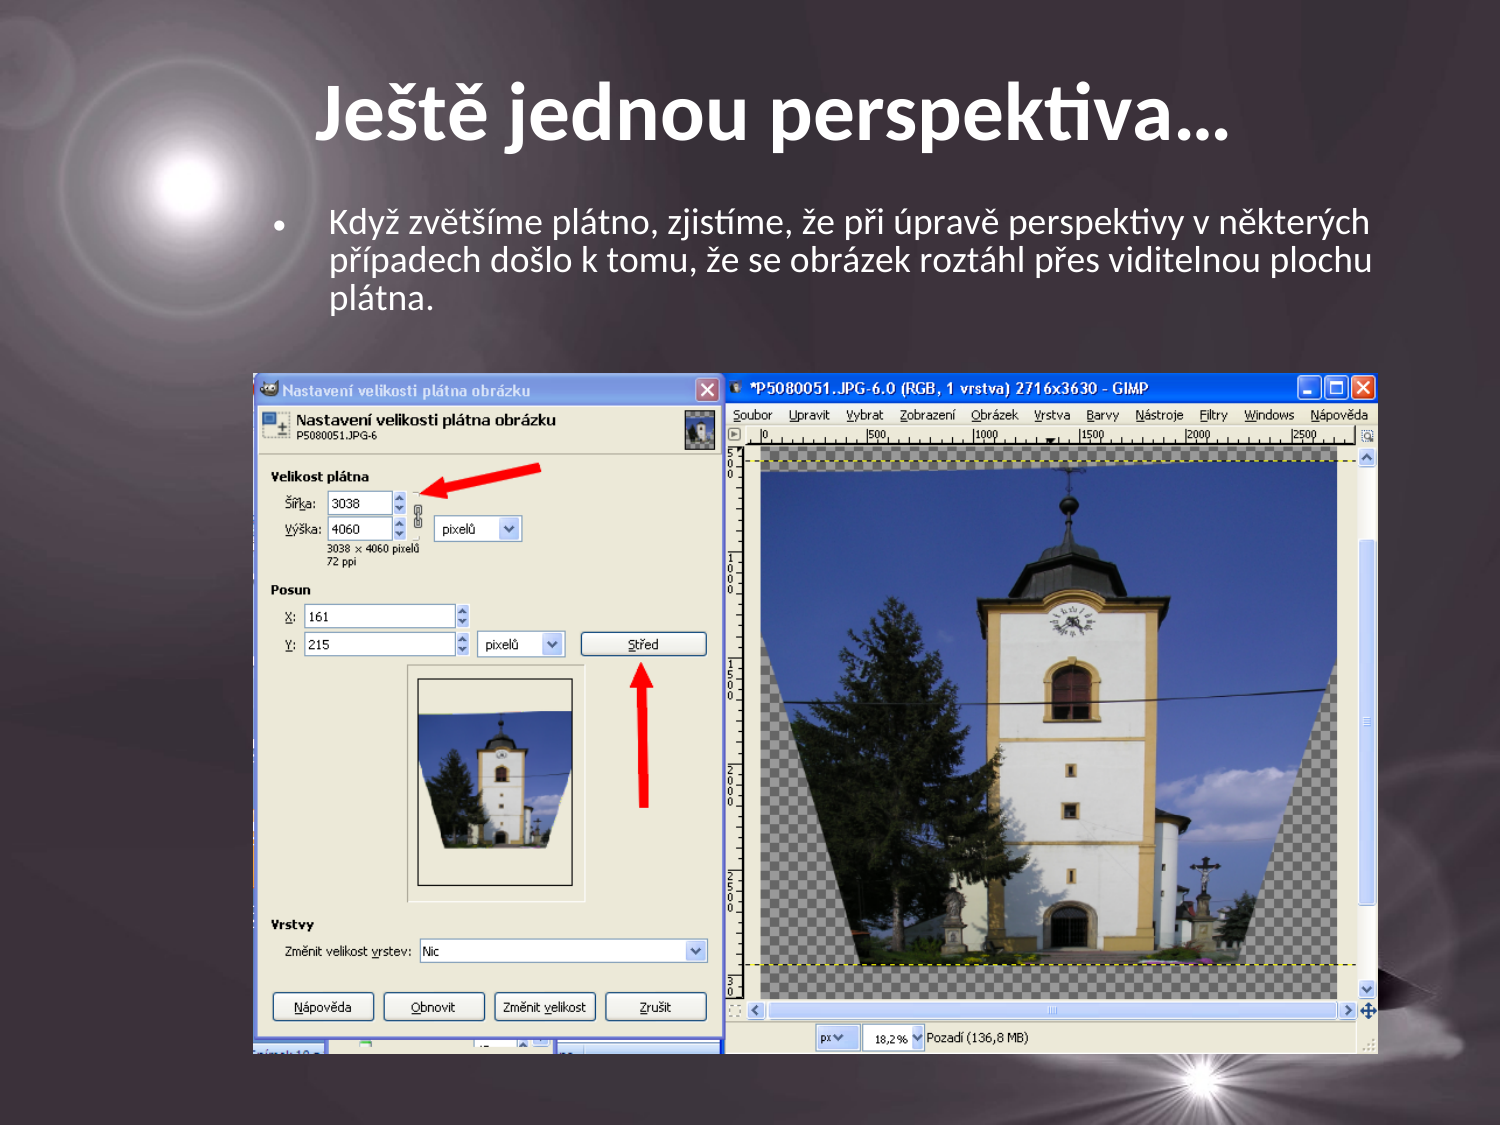

Ještě jednou perspektiva…
# Když zvětšíme plátno, zjistíme, že při úpravě perspektivy v některých případech došlo k tomu, že se obrázek roztáhl přes viditelnou plochu plátna.